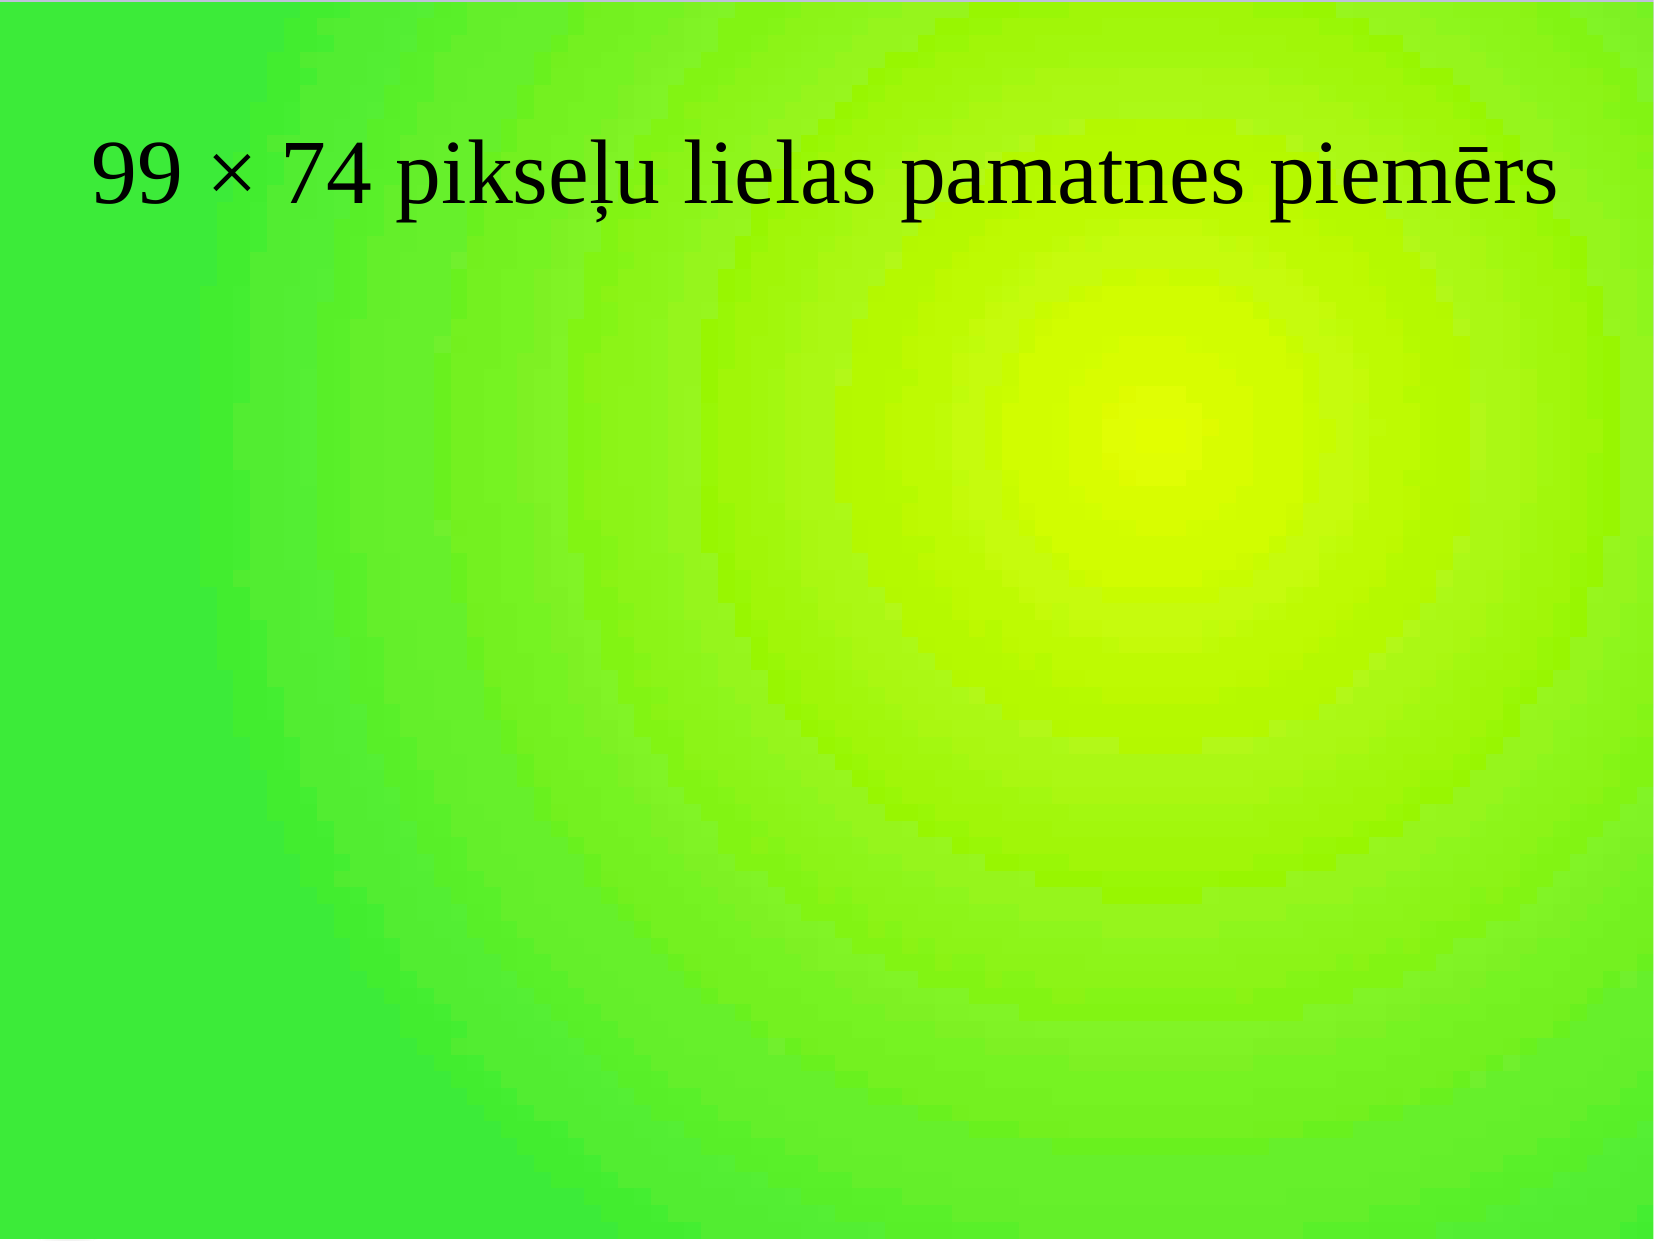

# 99 × 74 pikseļu lielas pamatnes piemērs